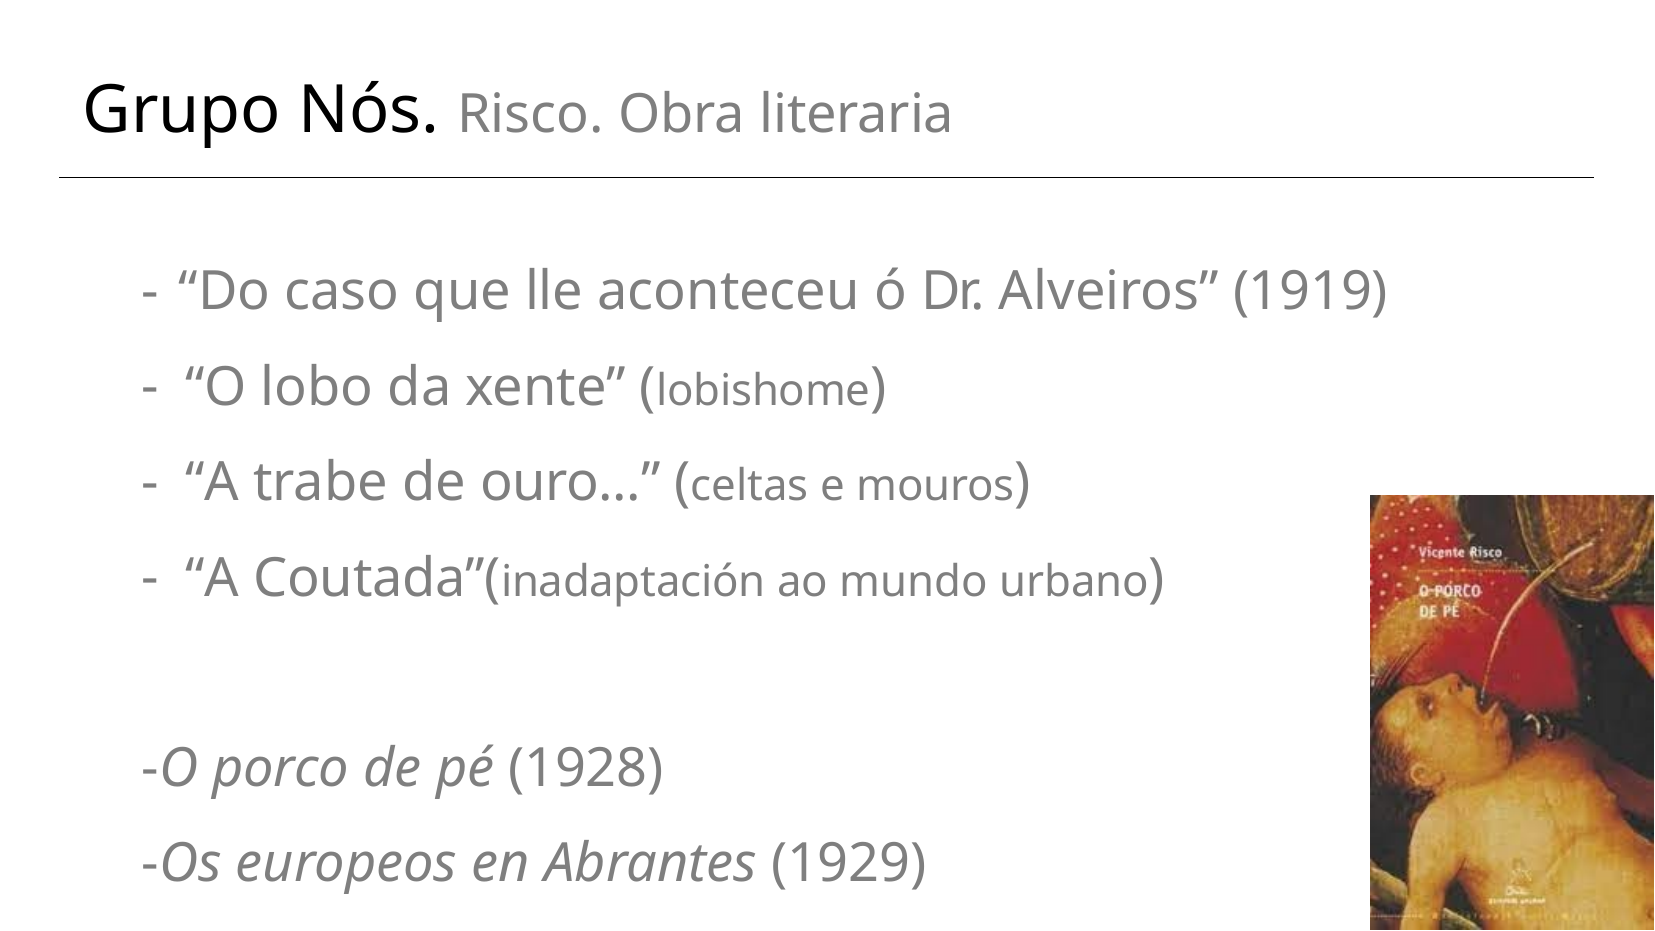

# Grupo Nós. Risco. Obra literaria
“Do caso que lle aconteceu ó Dr. Alveiros” (1919)
“O lobo da xente” (lobishome)
“A trabe de ouro...” (celtas e mouros)
“A Coutada”(inadaptación ao mundo urbano)
-O porco de pé (1928)
-Os europeos en Abrantes (1929)